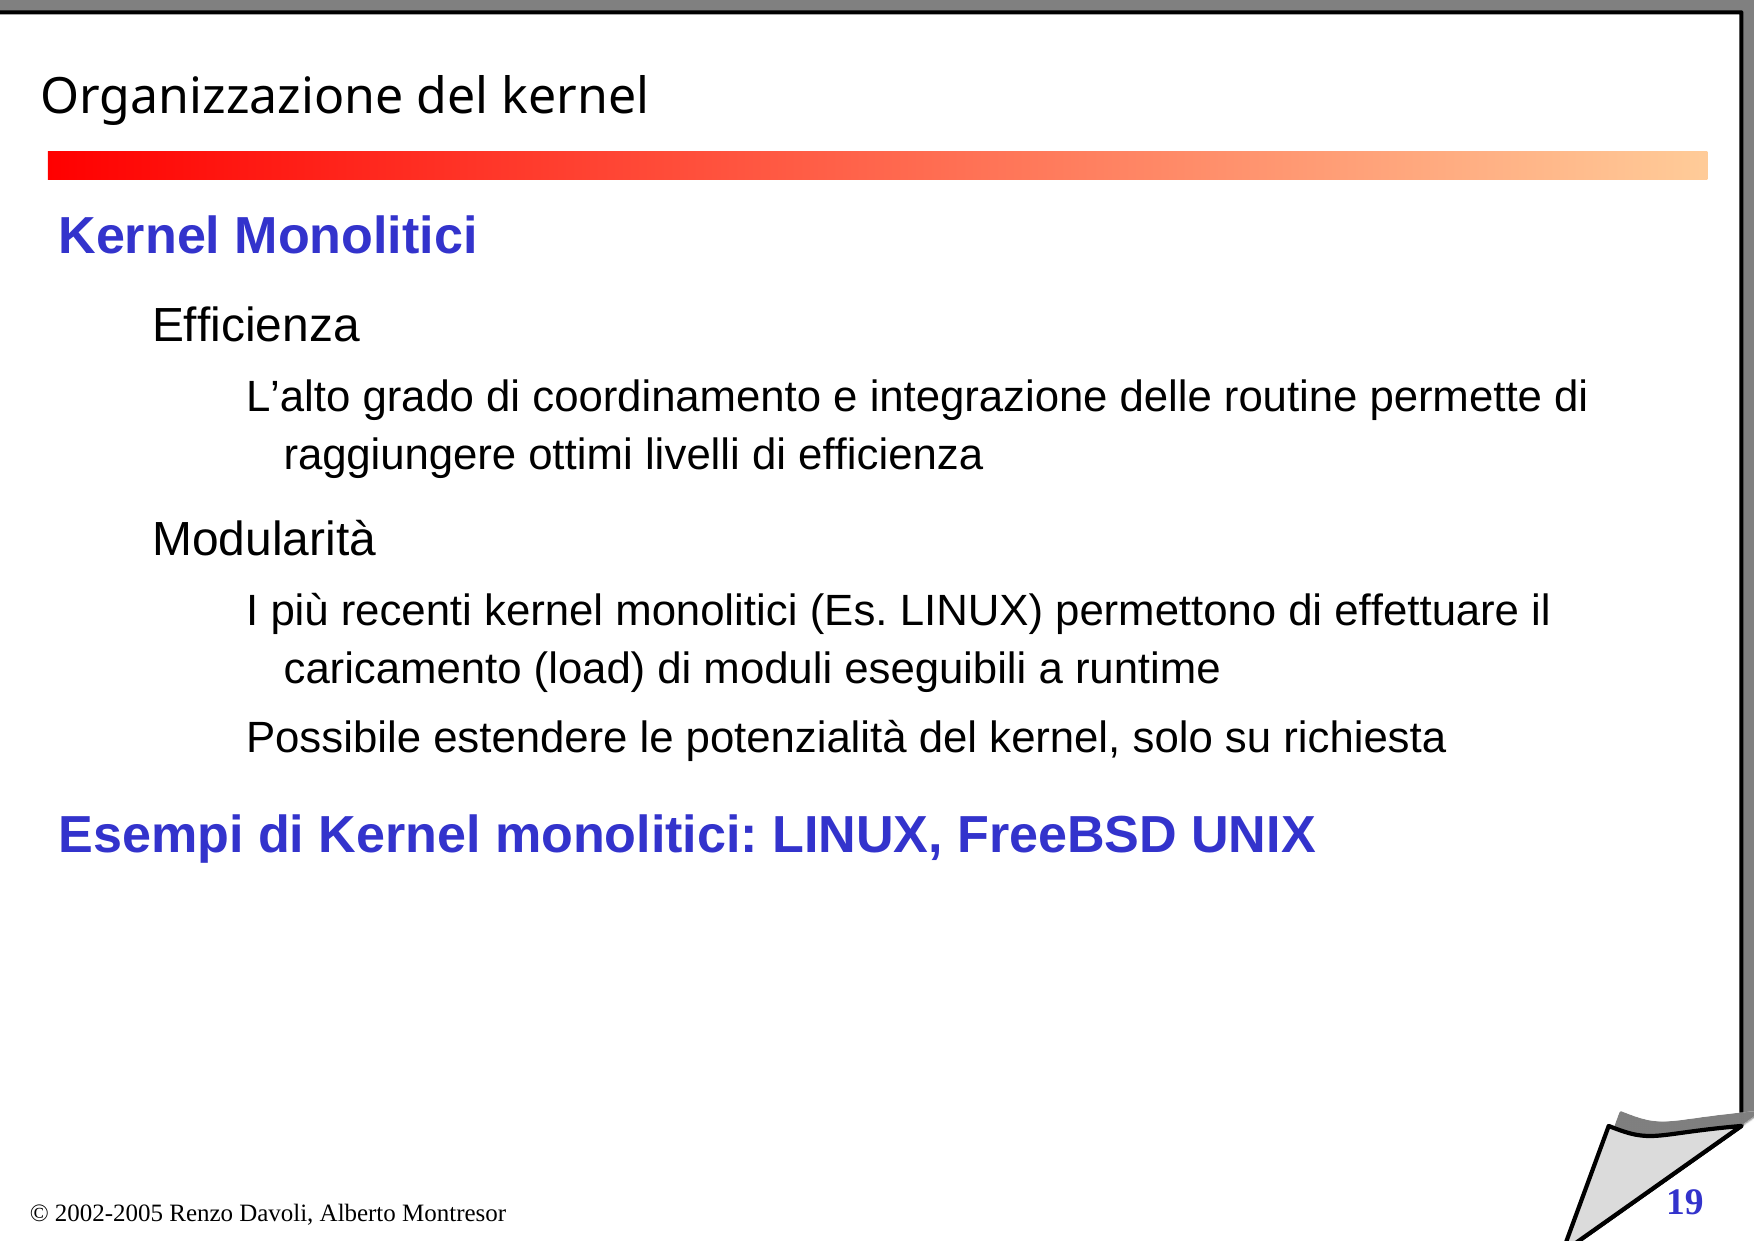

# Organizzazione del kernel
Kernel Monolitici
Efficienza
L’alto grado di coordinamento e integrazione delle routine permette di raggiungere ottimi livelli di efficienza
Modularità
I più recenti kernel monolitici (Es. LINUX) permettono di effettuare il caricamento (load) di moduli eseguibili a runtime
Possibile estendere le potenzialità del kernel, solo su richiesta
Esempi di Kernel monolitici: LINUX, FreeBSD UNIX